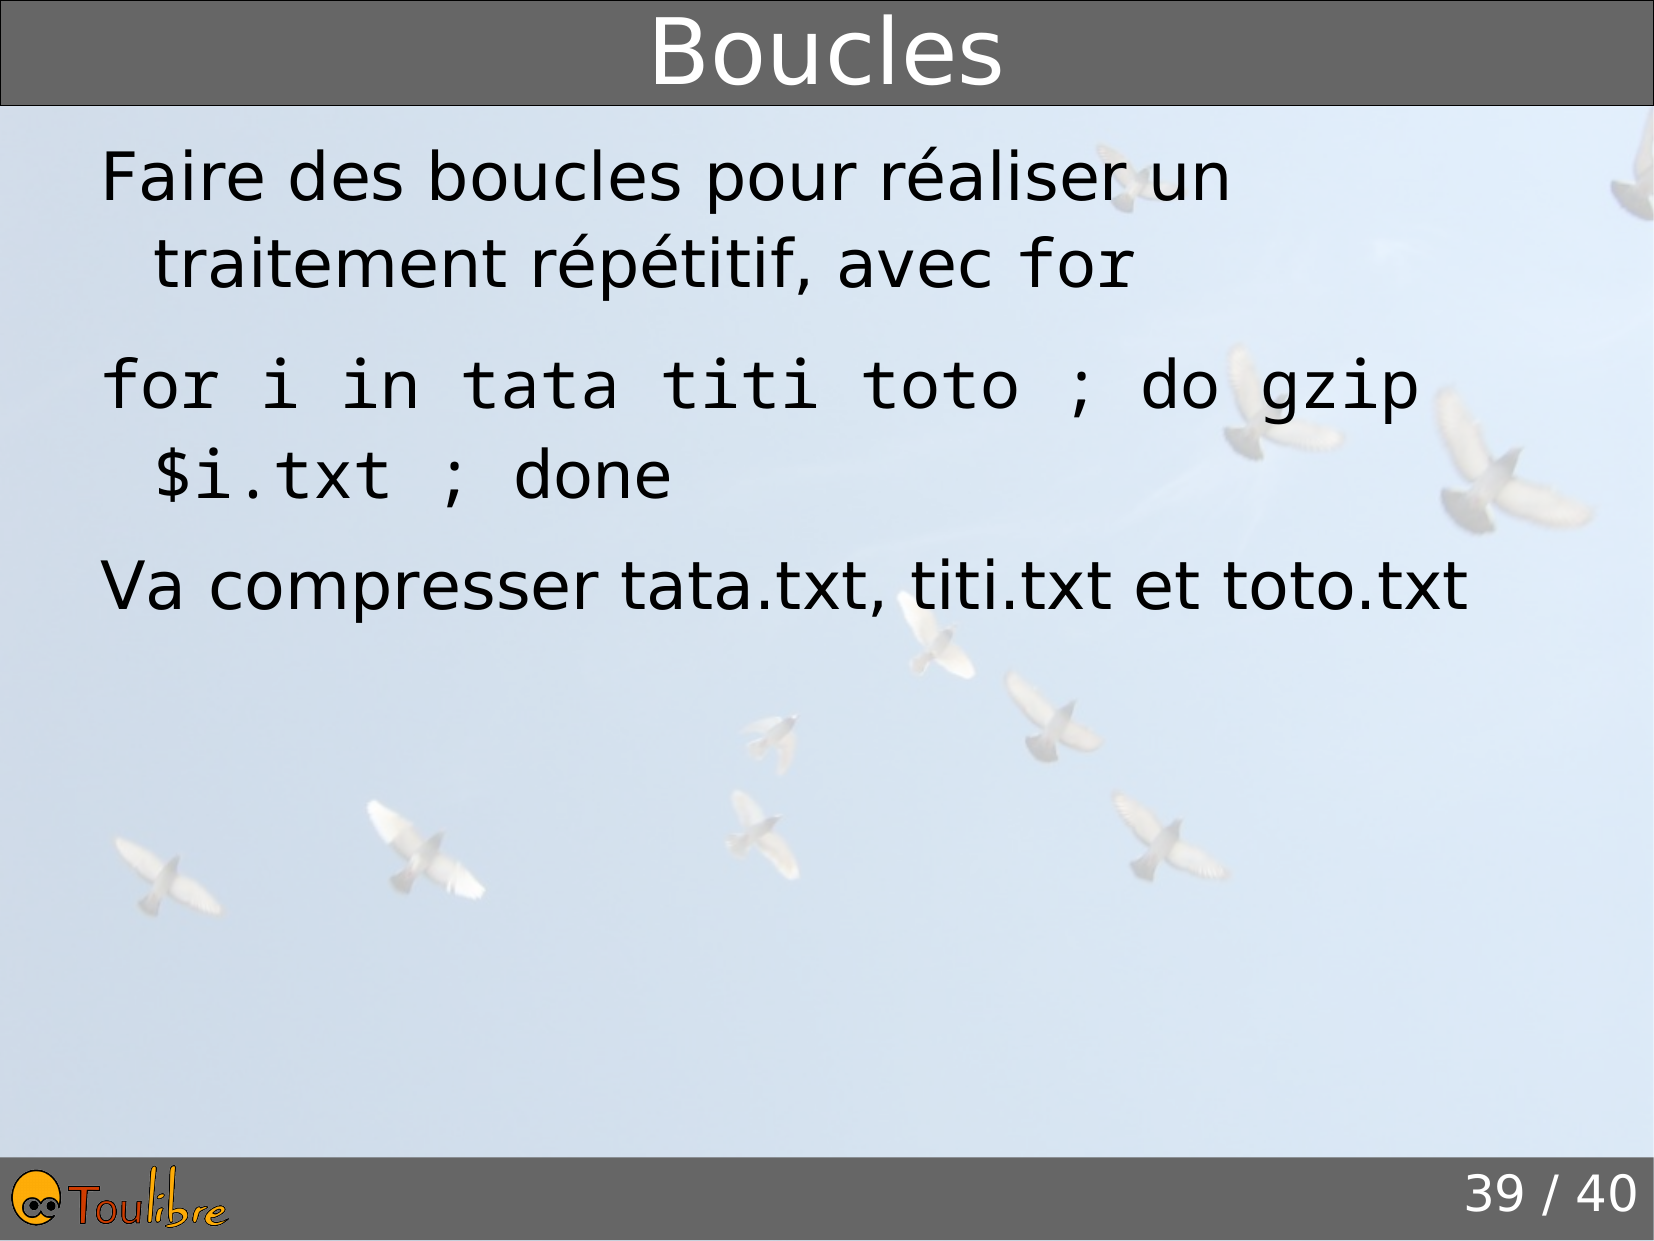

# Boucles
Faire des boucles pour réaliser un traitement répétitif, avec for
for i in tata titi toto ; do gzip $i.txt ; done
Va compresser tata.txt, titi.txt et toto.txt